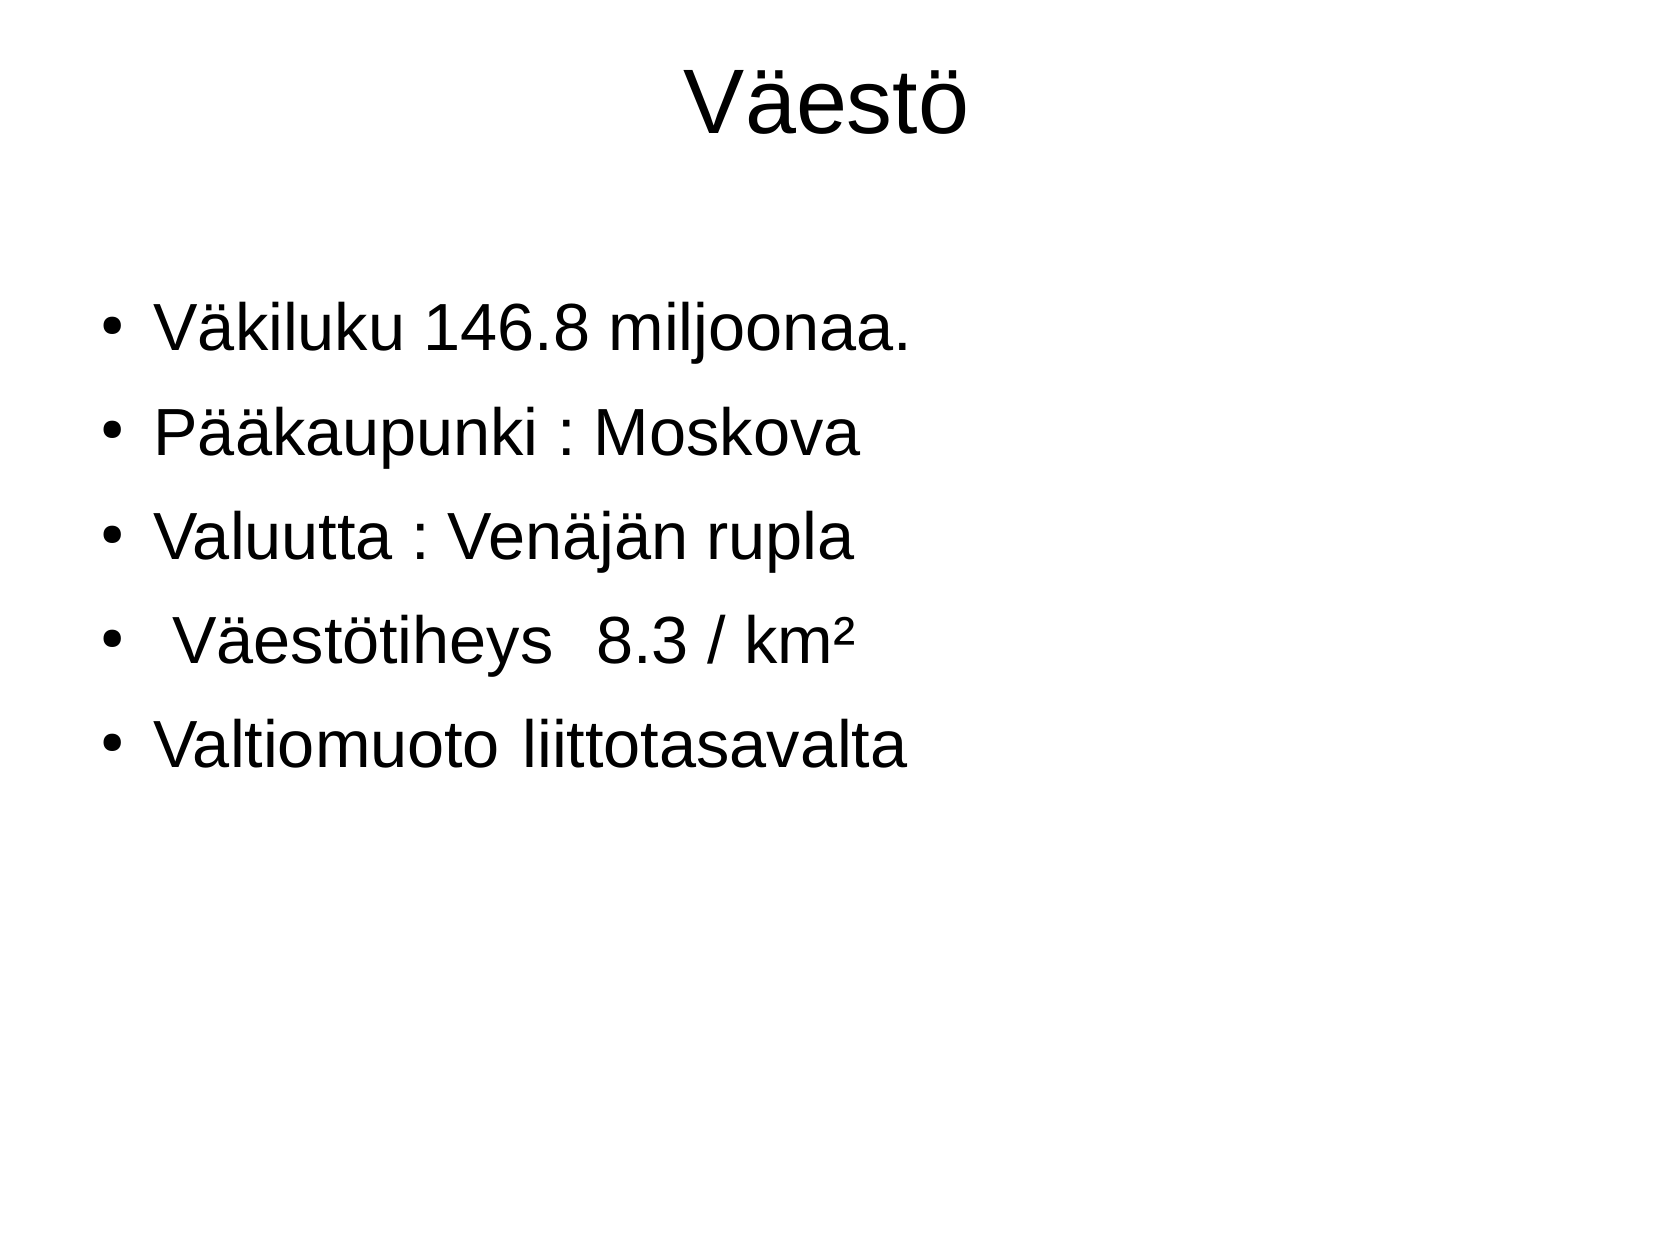

# Väestö
Väkiluku 146.8 miljoonaa.
Pääkaupunki : Moskova
Valuutta : Venäjän rupla
 Väestötiheys 	8.3 / km²
Valtiomuoto 	liittotasavalta